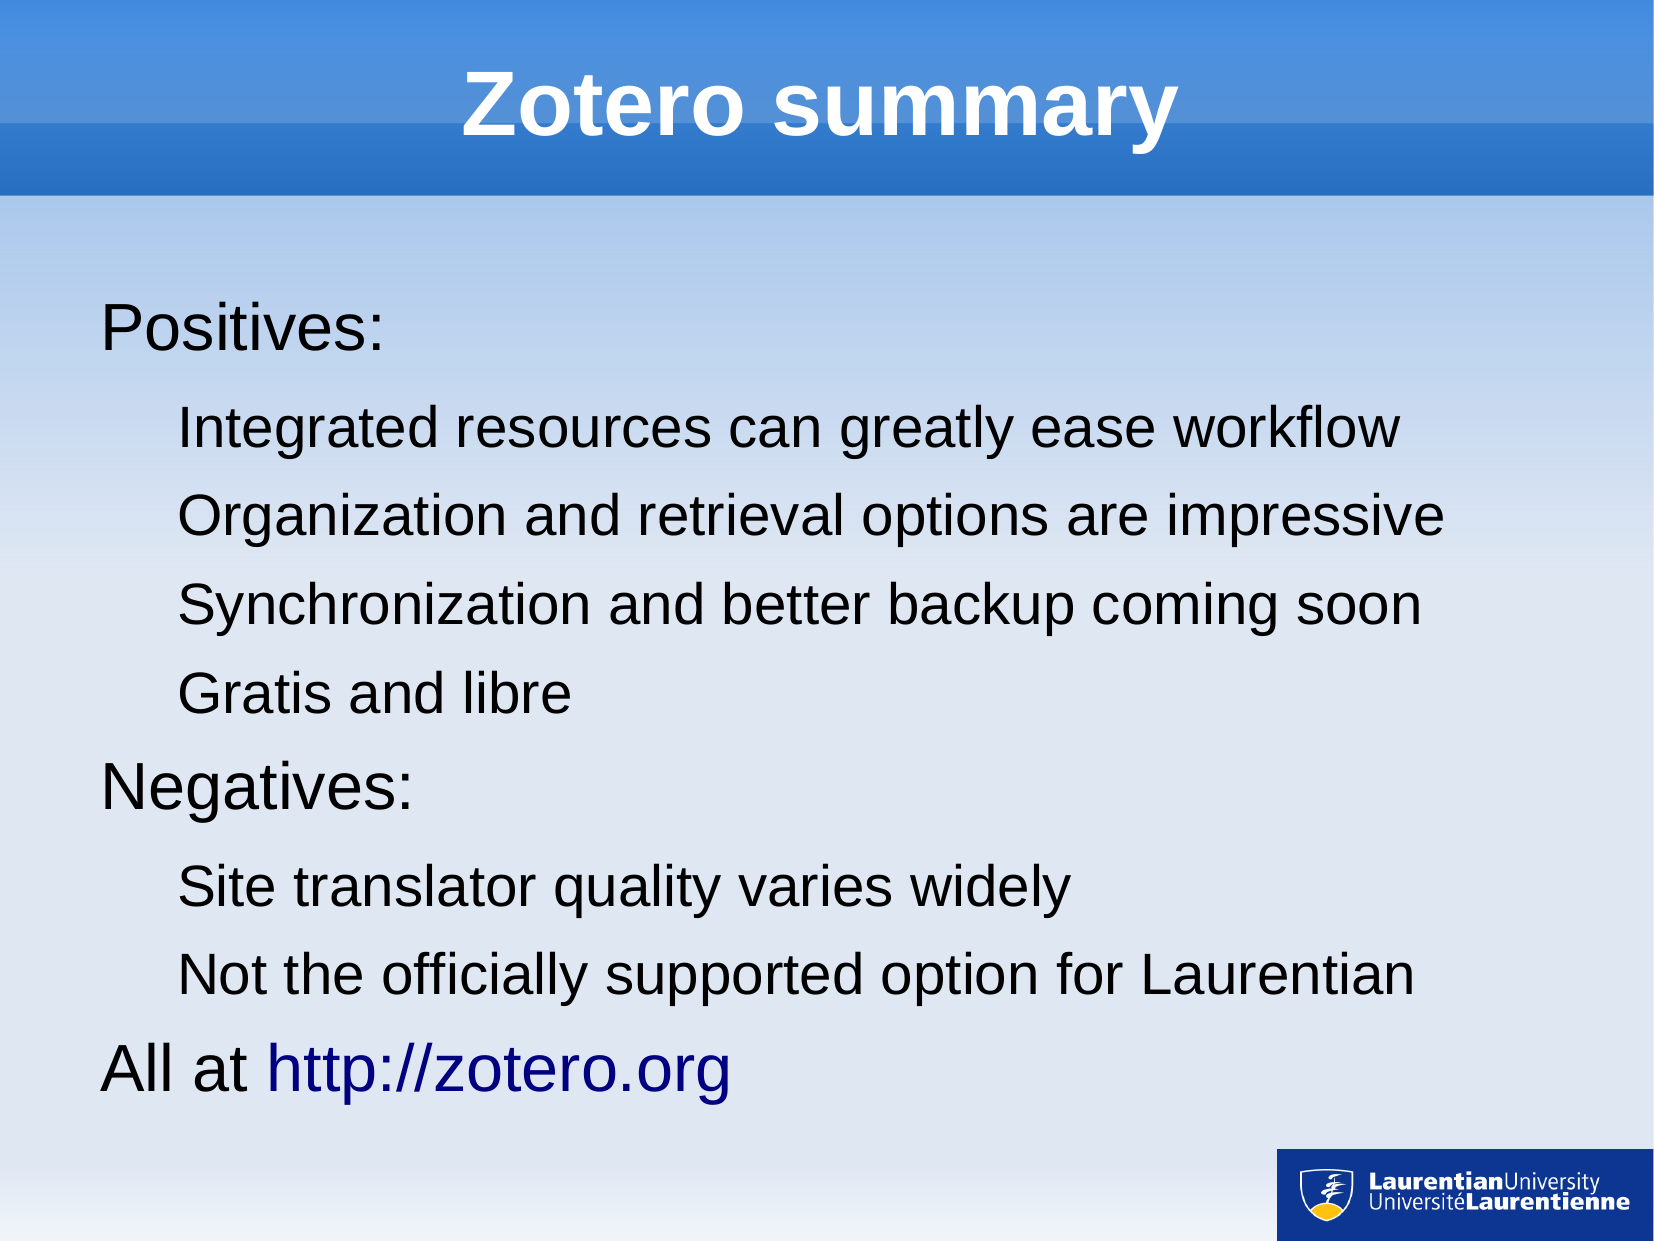

# Zotero summary
Positives:
Integrated resources can greatly ease workflow
Organization and retrieval options are impressive
Synchronization and better backup coming soon
Gratis and libre
Negatives:
Site translator quality varies widely
Not the officially supported option for Laurentian
All at http://zotero.org